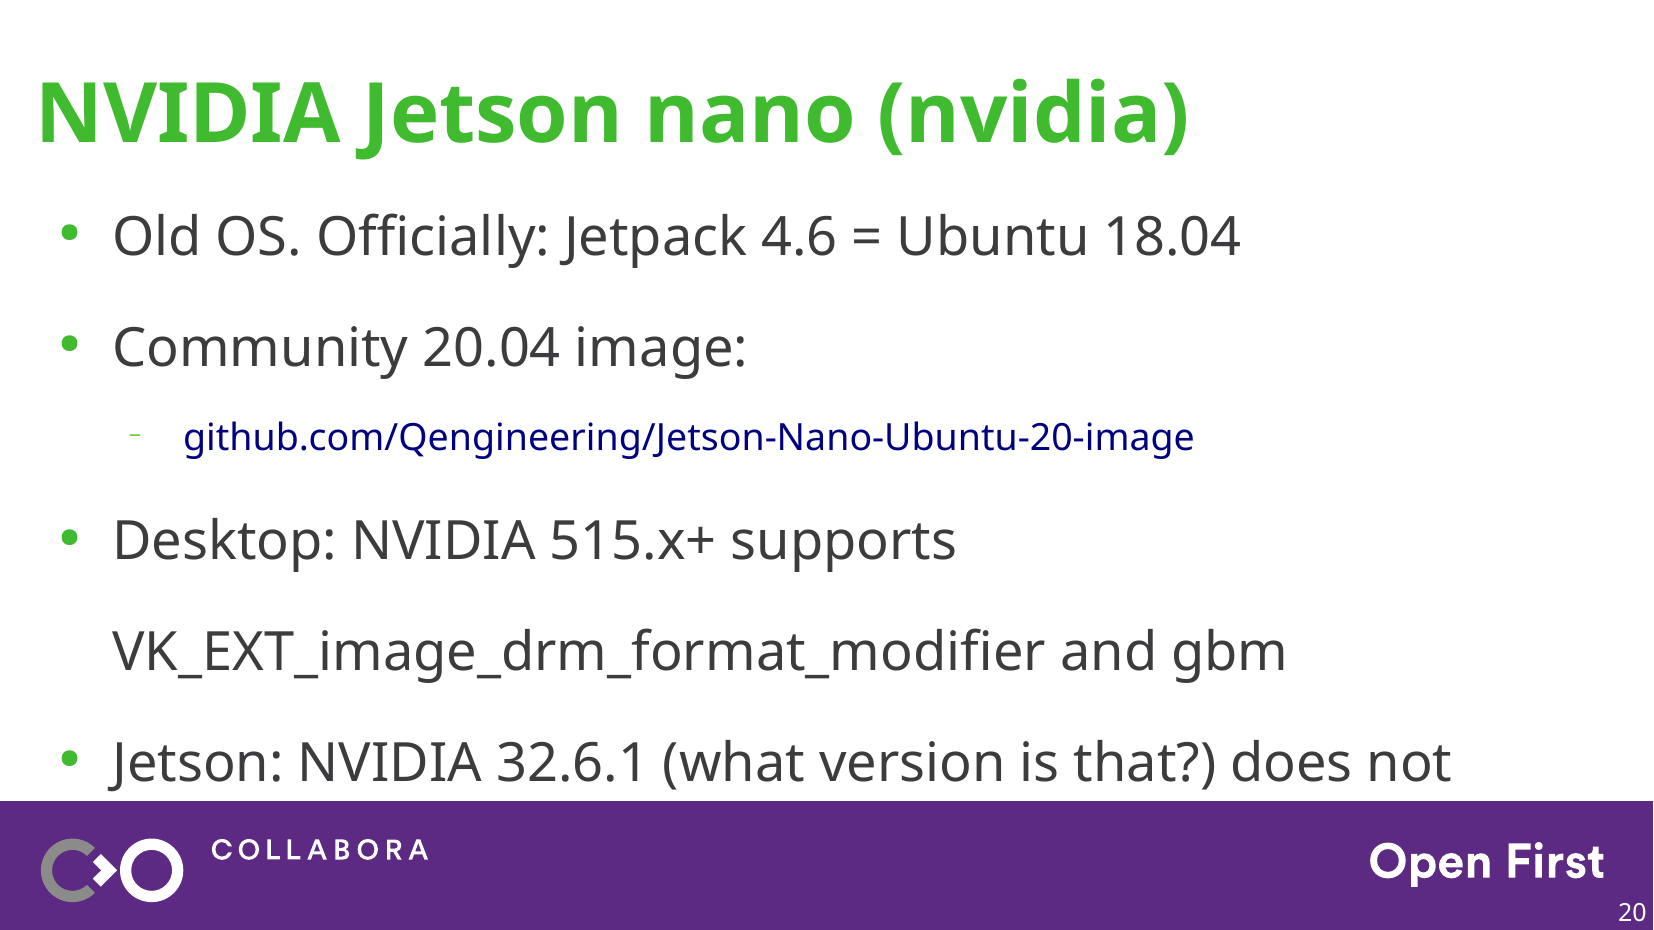

# NVIDIA Jetson nano (nvidia)
Old OS. Officially: Jetpack 4.6 = Ubuntu 18.04
Community 20.04 image:
github.com/Qengineering/Jetson-Nano-Ubuntu-20-image
Desktop: NVIDIA 515.x+ supports VK_EXT_image_drm_format_modifier and gbm
Jetson: NVIDIA 32.6.1 (what version is that?) does not